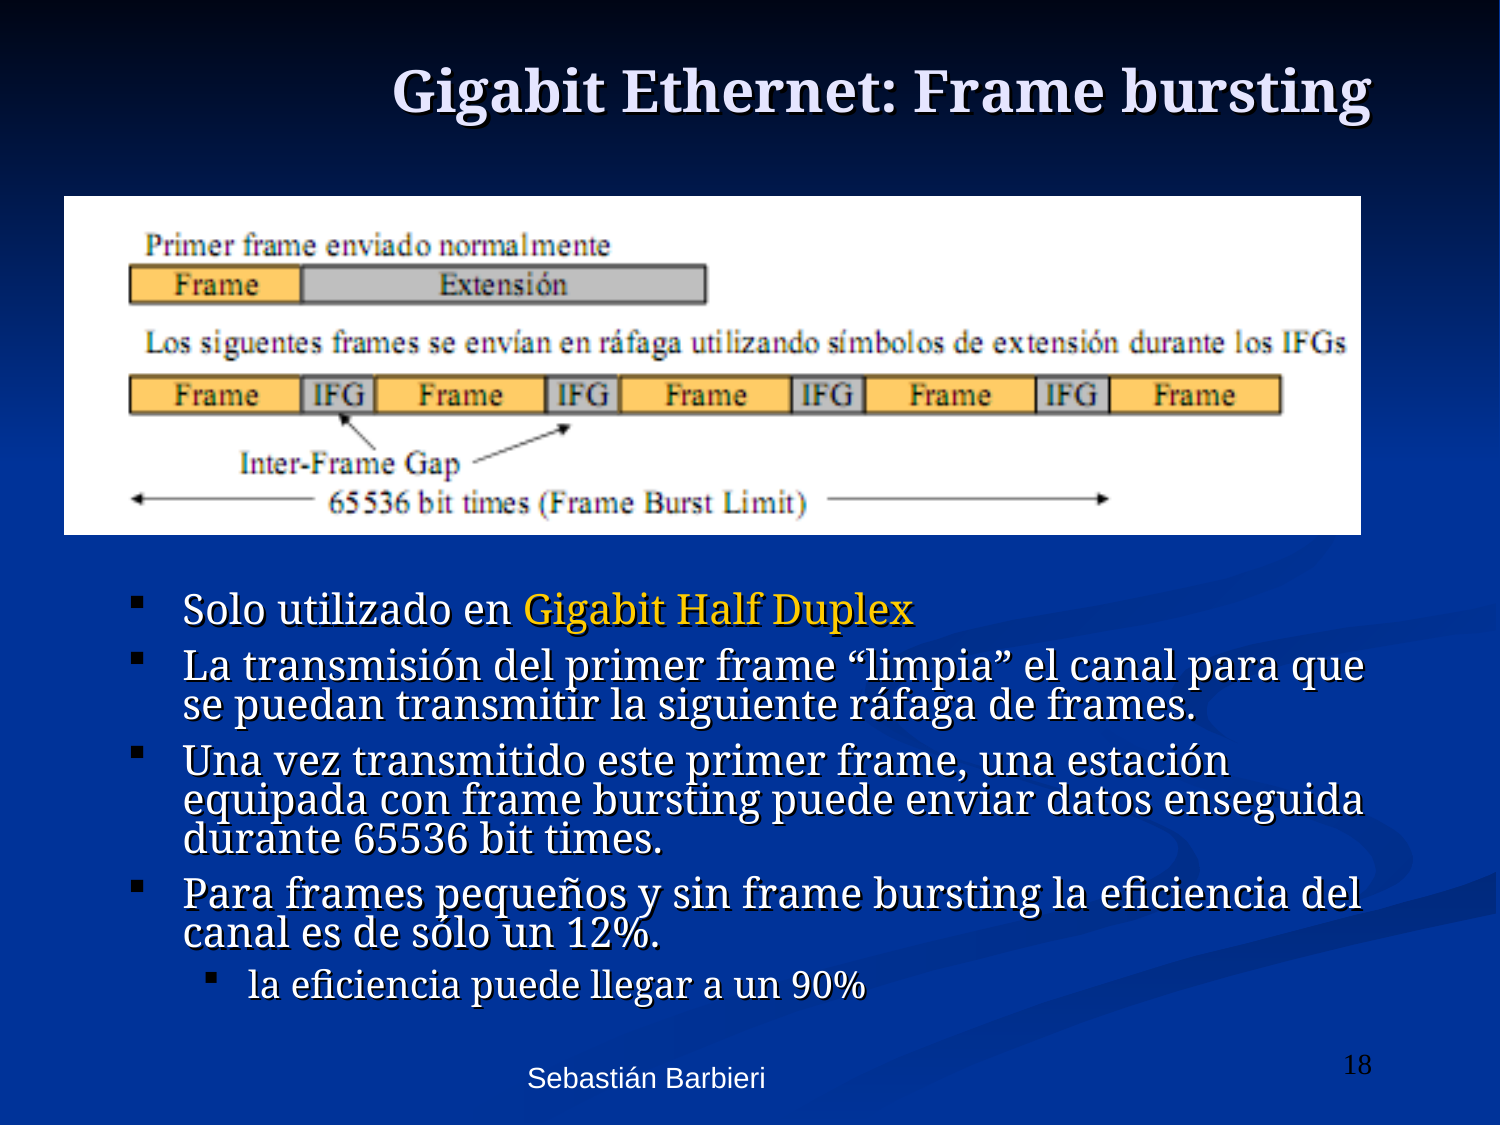

Gigabit Ethernet: Frame bursting
Solo utilizado en Gigabit Half Duplex
La transmisión del primer frame “limpia” el canal para que se puedan transmitir la siguiente ráfaga de frames.
Una vez transmitido este primer frame, una estación equipada con frame bursting puede enviar datos enseguida durante 65536 bit times.
Para frames pequeños y sin frame bursting la eficiencia del canal es de sólo un 12%.
la eficiencia puede llegar a un 90%